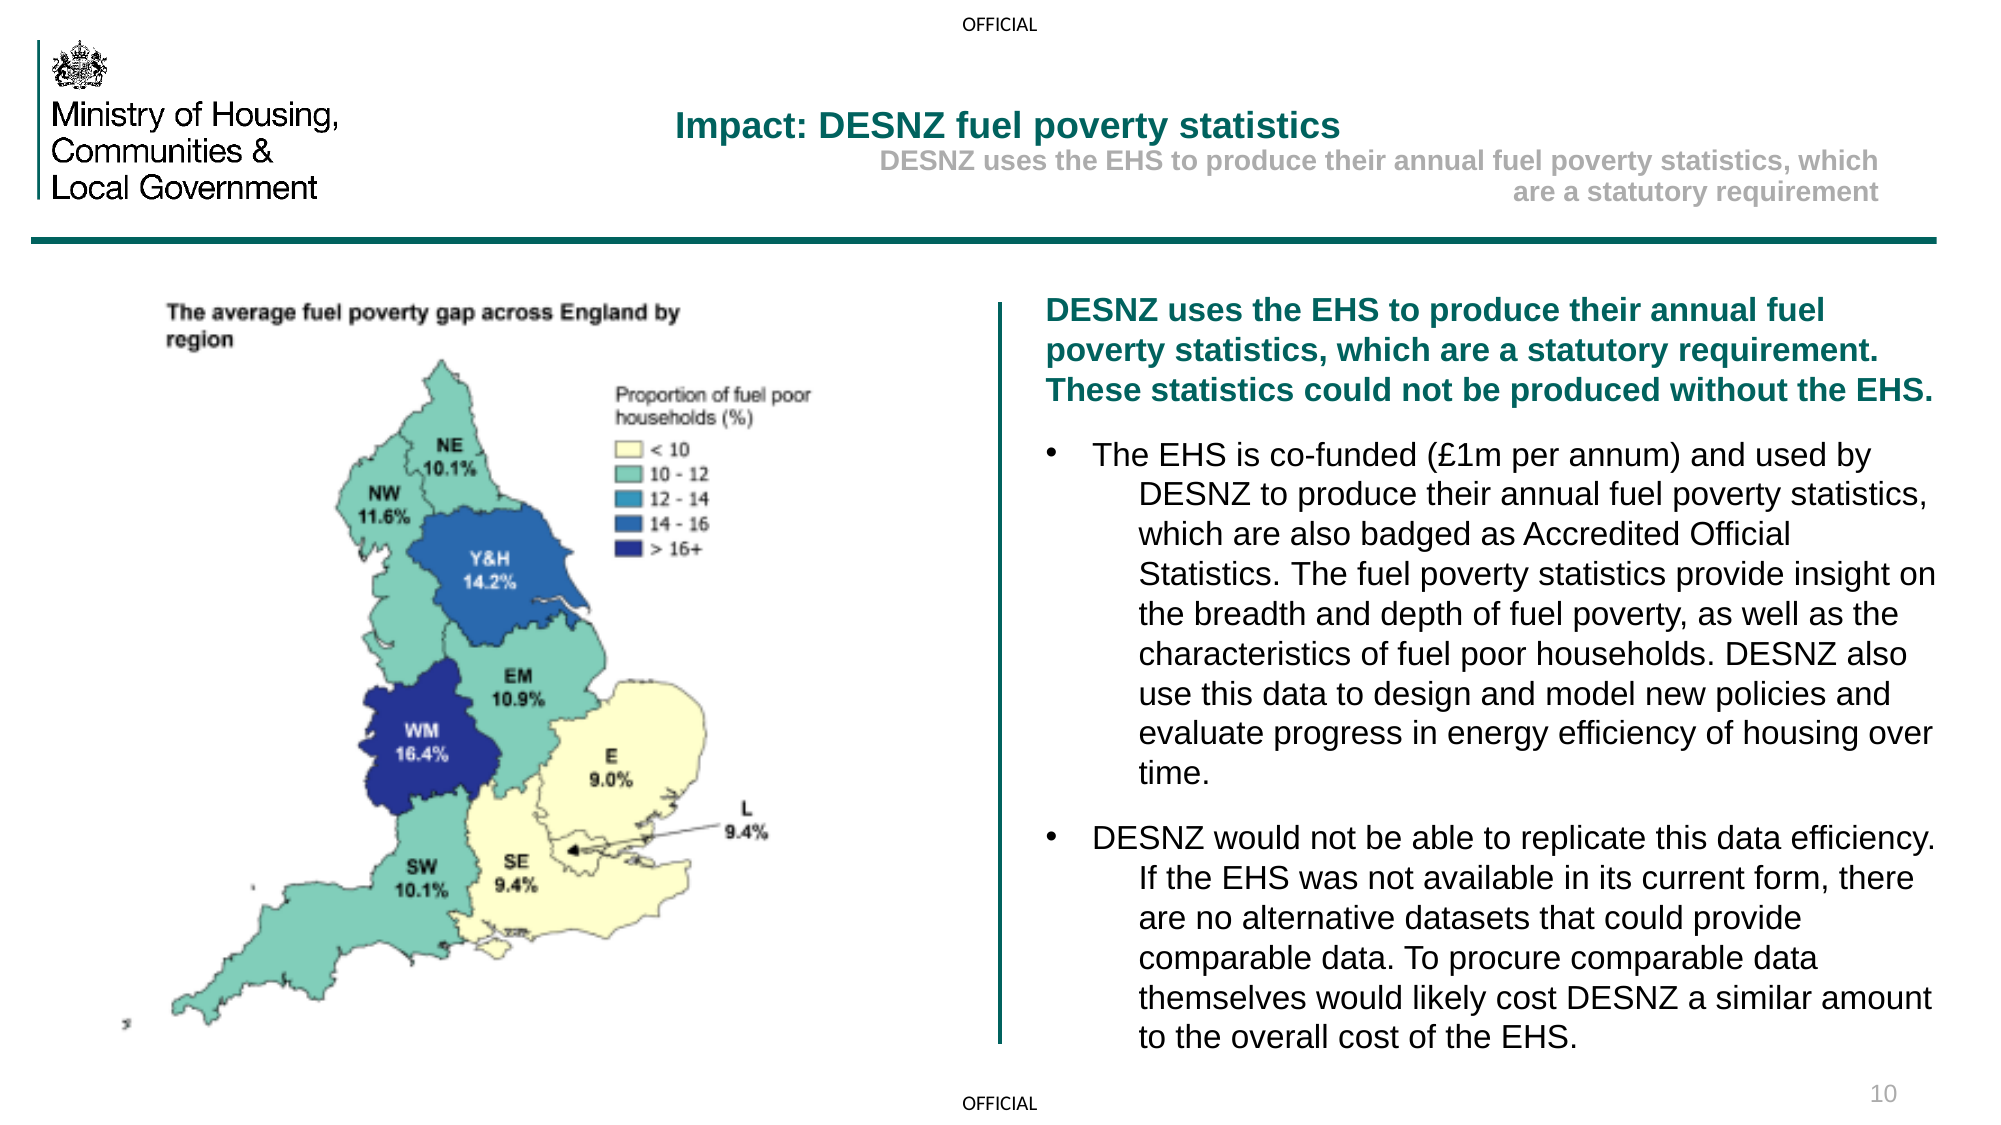

Impact: DESNZ fuel poverty statistics
DESNZ uses the EHS to produce their annual fuel poverty statistics, which are a statutory requirement
# DESNZ uses the EHS to produce their annual fuel poverty statistics, which are a statutory requirement. These statistics could not be produced without the EHS.
The EHS is co-funded (£1m per annum) and used by DESNZ to produce their annual fuel poverty statistics, which are also badged as Accredited Official Statistics. The fuel poverty statistics provide insight on the breadth and depth of fuel poverty, as well as the characteristics of fuel poor households. DESNZ also use this data to design and model new policies and evaluate progress in energy efficiency of housing over time.
DESNZ would not be able to replicate this data efficiency. If the EHS was not available in its current form, there are no alternative datasets that could provide comparable data. To procure comparable data themselves would likely cost DESNZ a similar amount to the overall cost of the EHS.